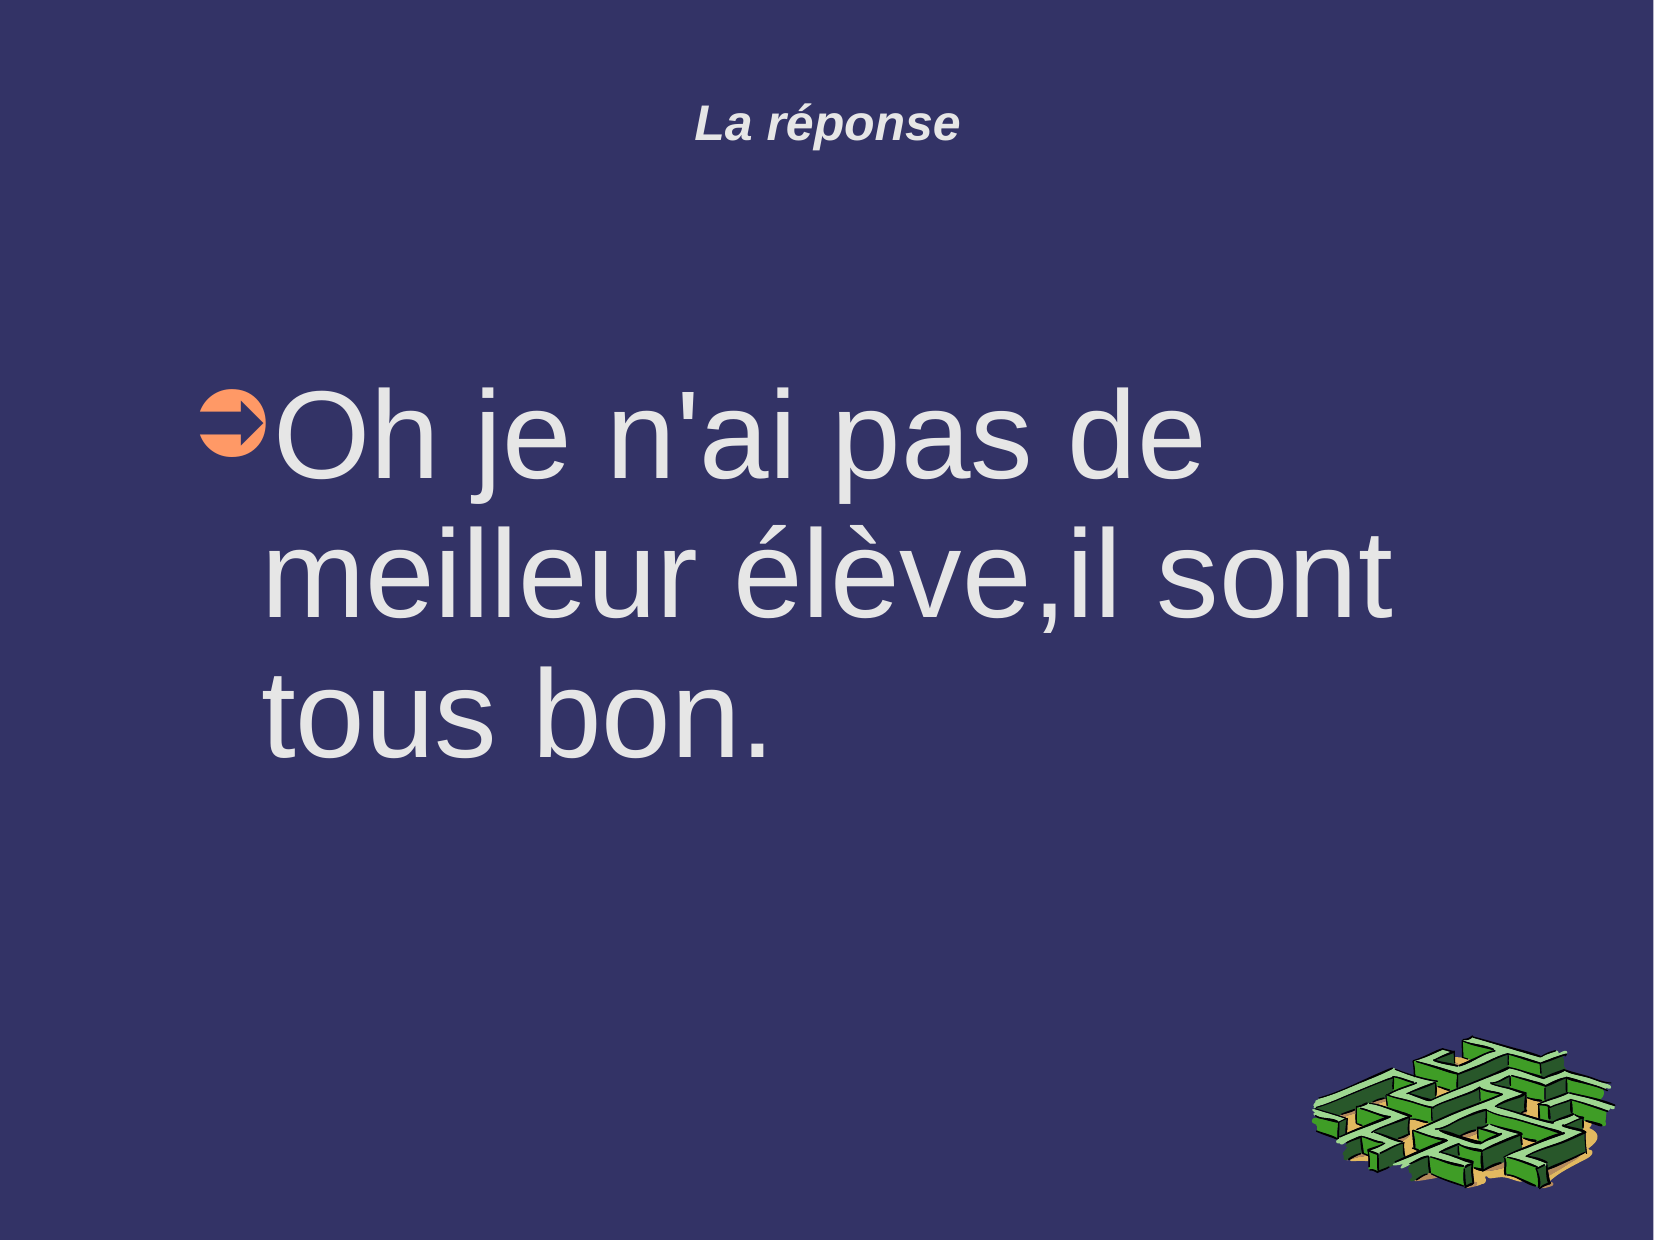

# La réponse
Oh je n'ai pas de meilleur élève,il sont tous bon.